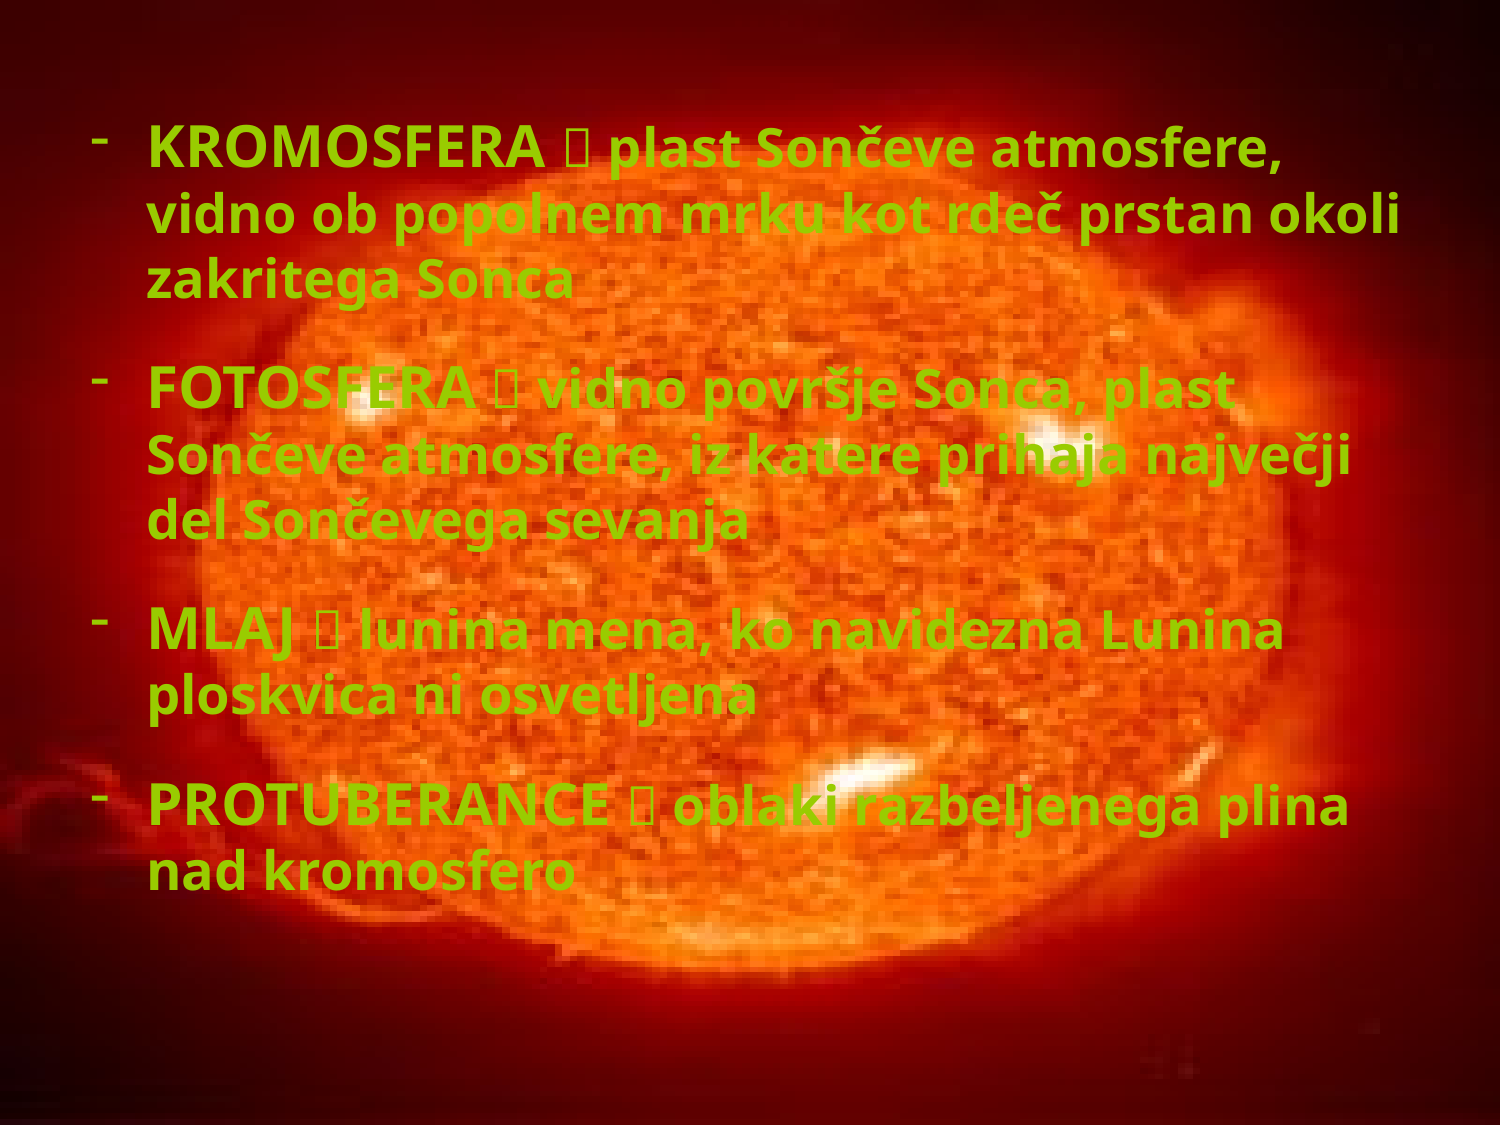

# KROMOSFERA  plast Sončeve atmosfere, vidno ob popolnem mrku kot rdeč prstan okoli zakritega Sonca
FOTOSFERA  vidno površje Sonca, plast Sončeve atmosfere, iz katere prihaja največji del Sončevega sevanja
MLAJ  lunina mena, ko navidezna Lunina ploskvica ni osvetljena
PROTUBERANCE  oblaki razbeljenega plina nad kromosfero